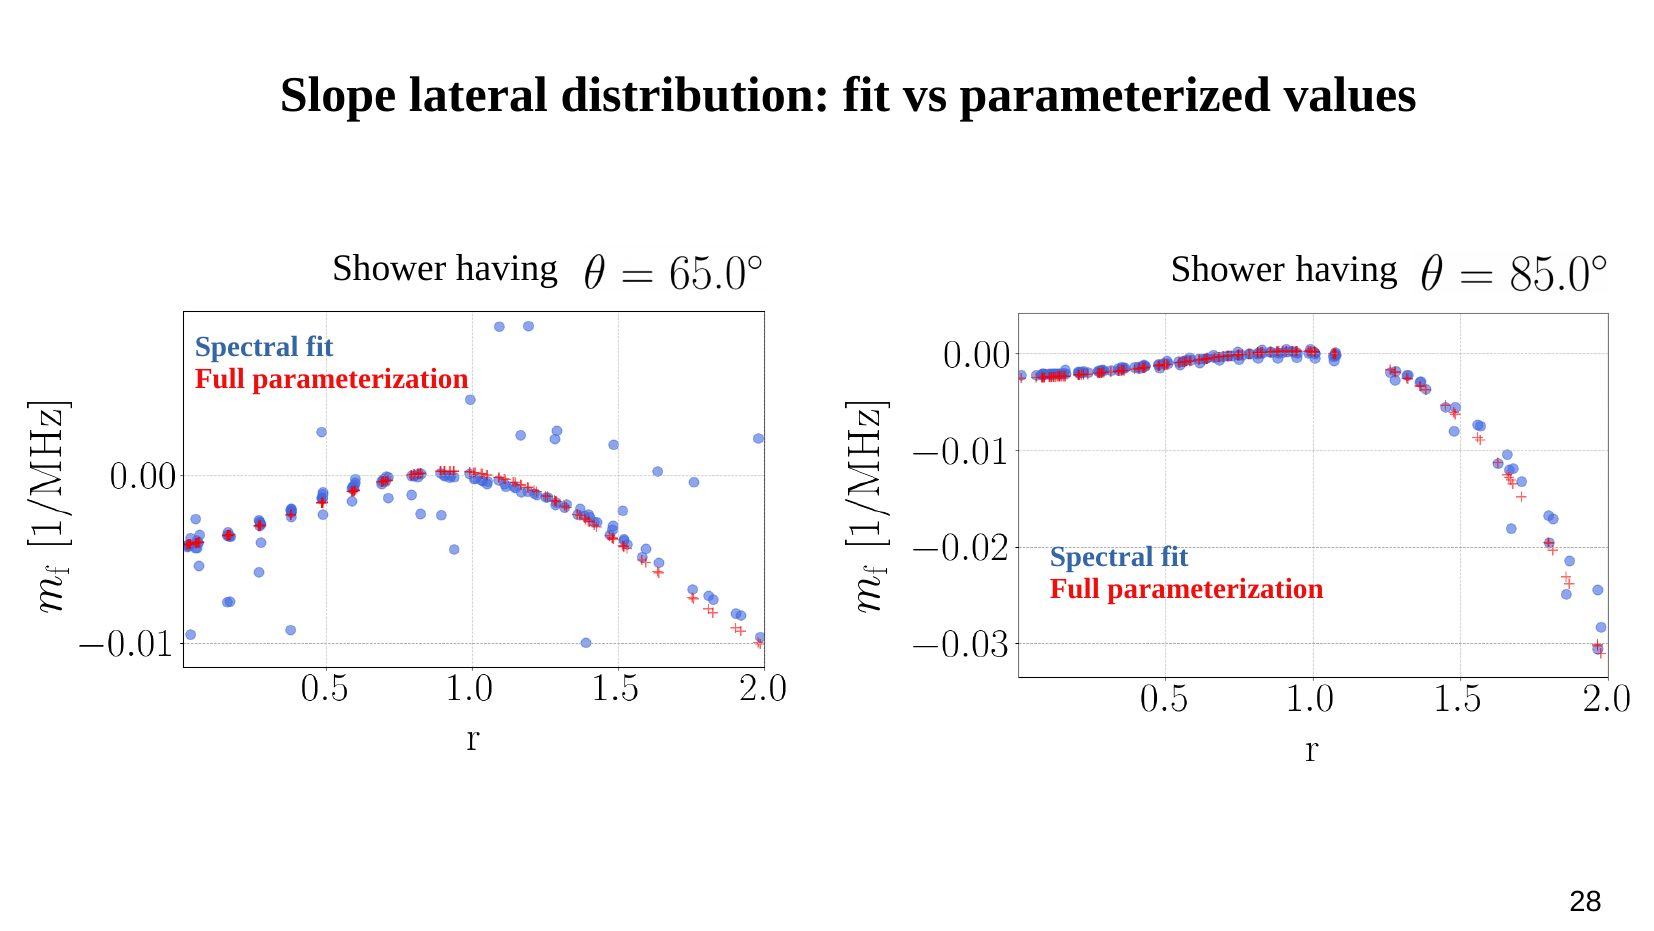

Slope lateral distribution: fit vs parameterized values
Shower having
Shower having
Spectral fit
Full parameterization
Spectral fit
Full parameterization